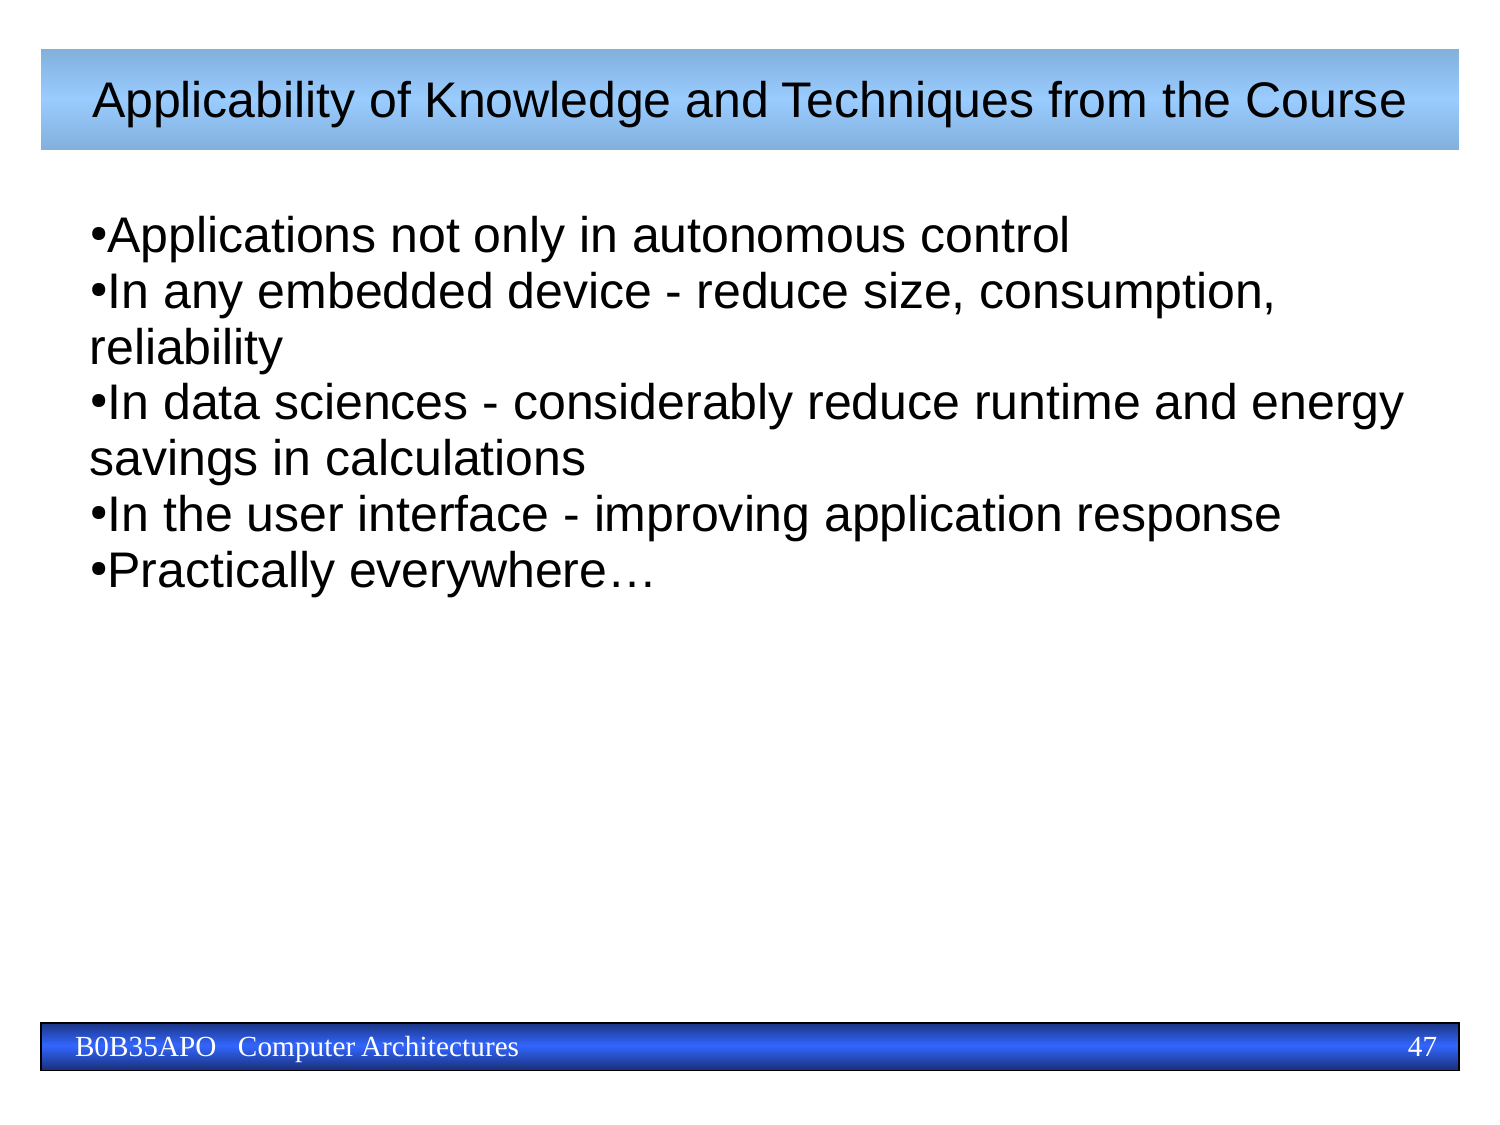

# Applicability of Knowledge and Techniques from the Course
Applications not only in autonomous control
In any embedded device - reduce size, consumption, reliability
In data sciences - considerably reduce runtime and energy savings in calculations
In the user interface - improving application response
Practically everywhere…
B0B35APO Computer Architectures
47